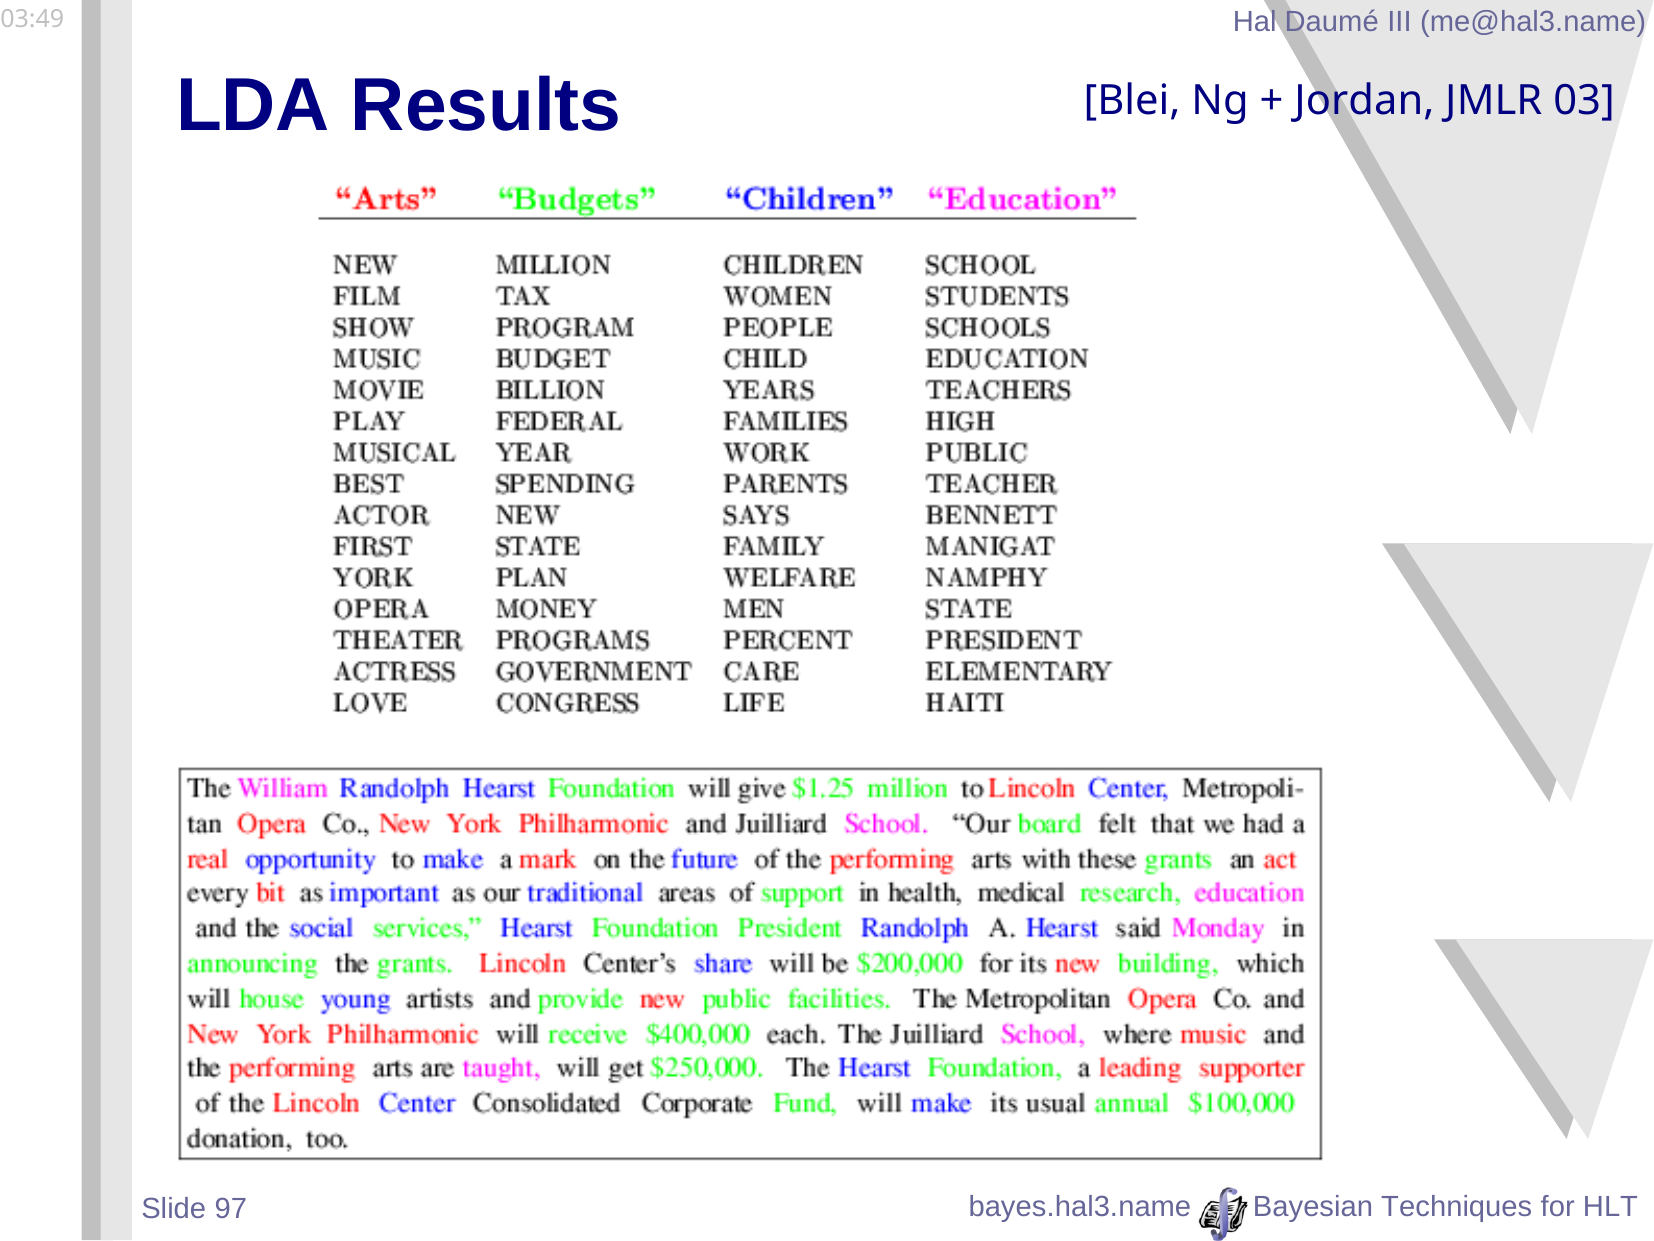

# LDA Results
[Blei, Ng + Jordan, JMLR 03]